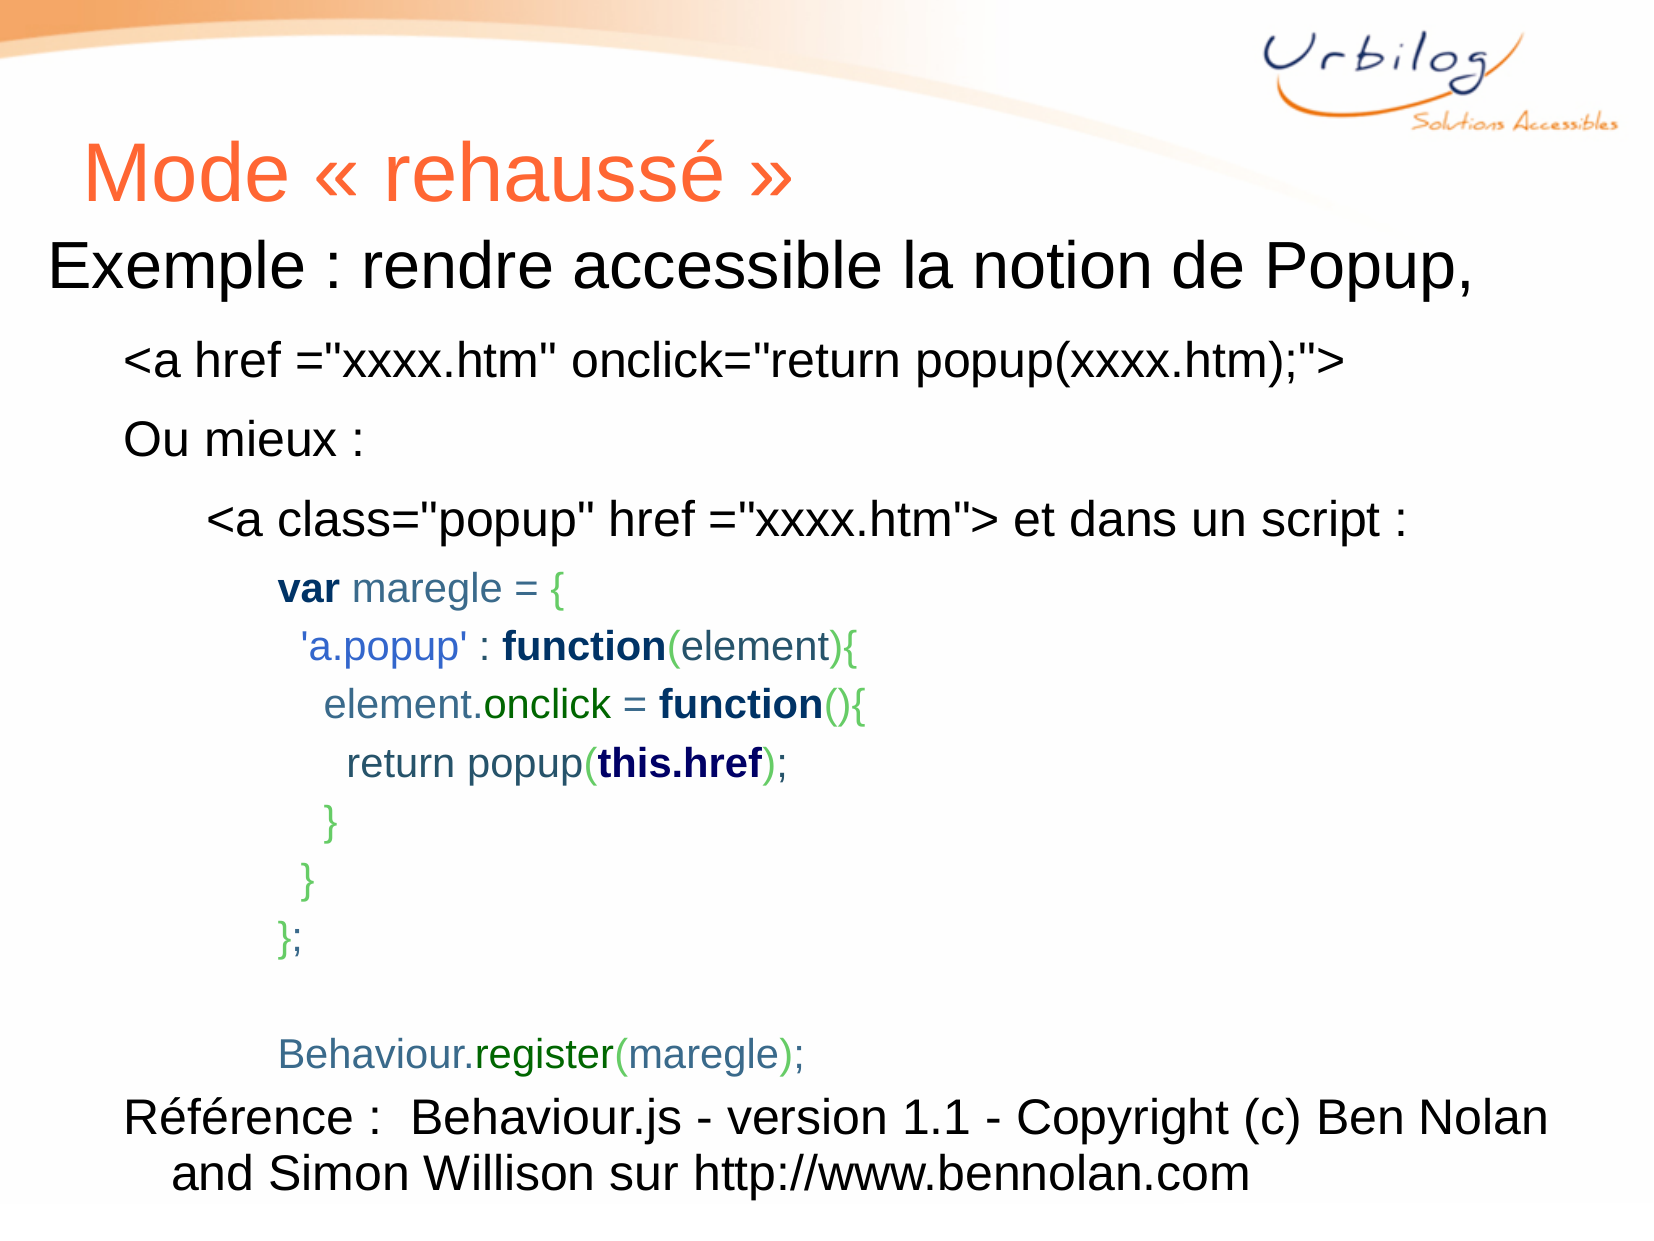

# Mode « rehaussé »
Exemple : rendre accessible la notion de Popup,
<a href ="xxxx.htm" onclick="return popup(xxxx.htm);">
Ou mieux :
<a class="popup" href ="xxxx.htm"> et dans un script :
var maregle = {
  'a.popup' : function(element){
    element.onclick = function(){
      return popup(this.href);
    }
  }
};
Behaviour.register(maregle);
Référence : Behaviour.js - version 1.1 - Copyright (c) Ben Nolan and Simon Willison sur http://www.bennolan.com